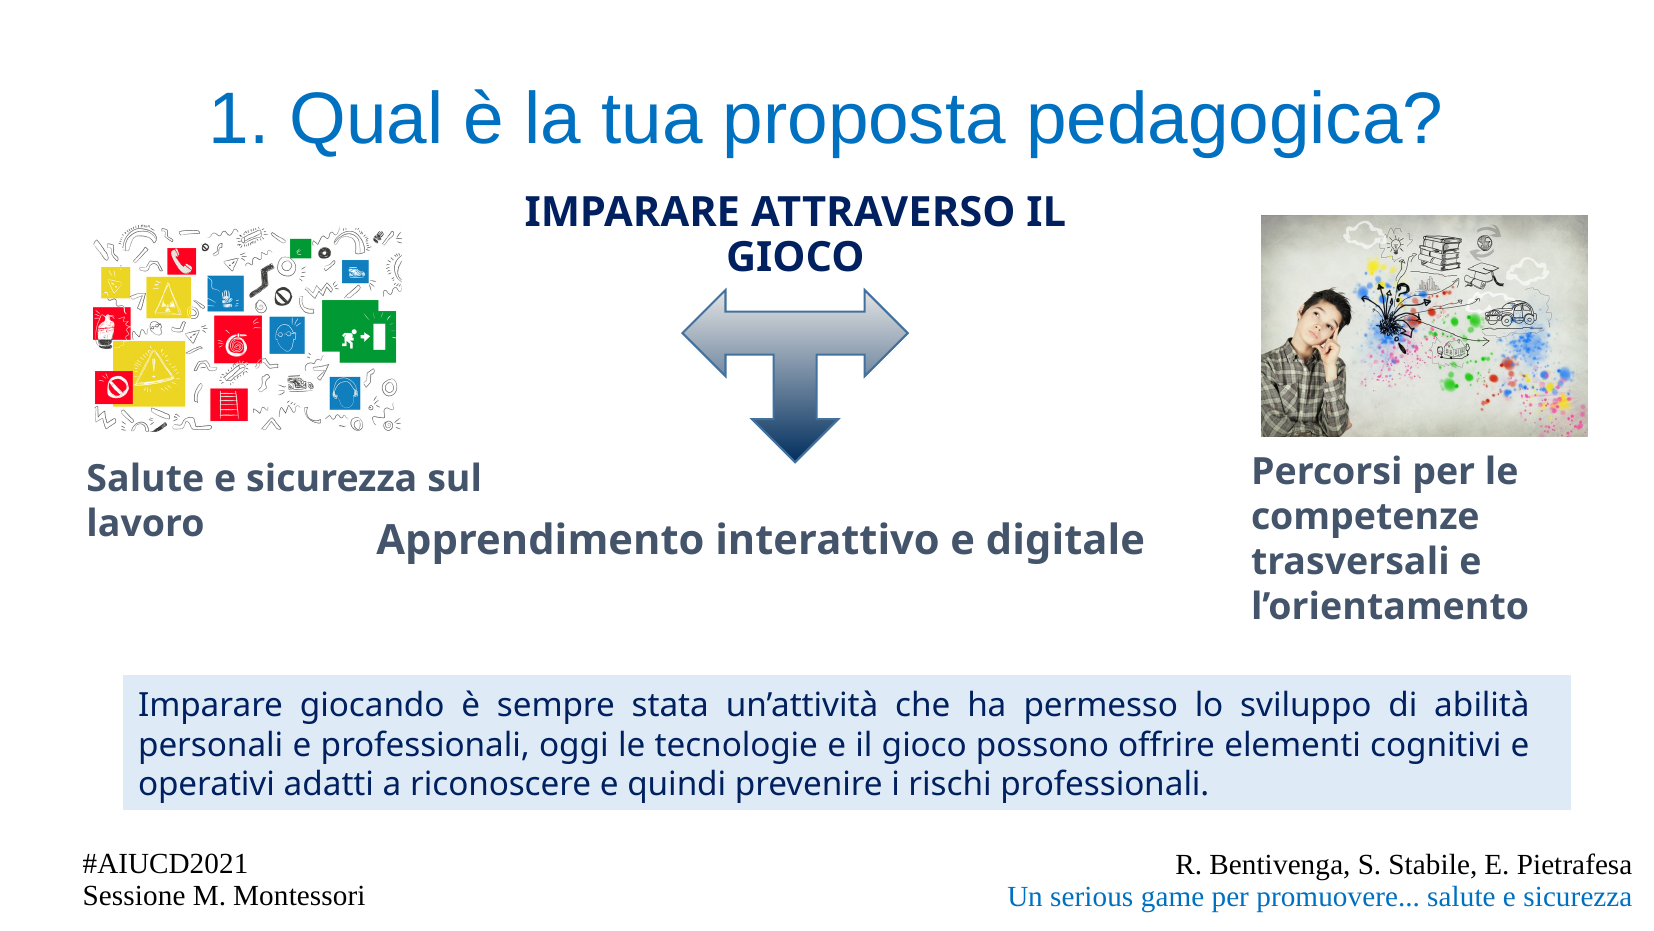

# 1. Qual è la tua proposta pedagogica?
IMPARARE ATTRAVERSO IL GIOCO
Percorsi per le competenze trasversali e l’orientamento
Salute e sicurezza sul lavoro
Apprendimento interattivo e digitale
Imparare giocando è sempre stata un’attività che ha permesso lo sviluppo di abilità personali e professionali, oggi le tecnologie e il gioco possono offrire elementi cognitivi e operativi adatti a riconoscere e quindi prevenire i rischi professionali.
#AIUCD2021
Sessione M. Montessori
R. Bentivenga, S. Stabile, E. Pietrafesa
Un serious game per promuovere... salute e sicurezza